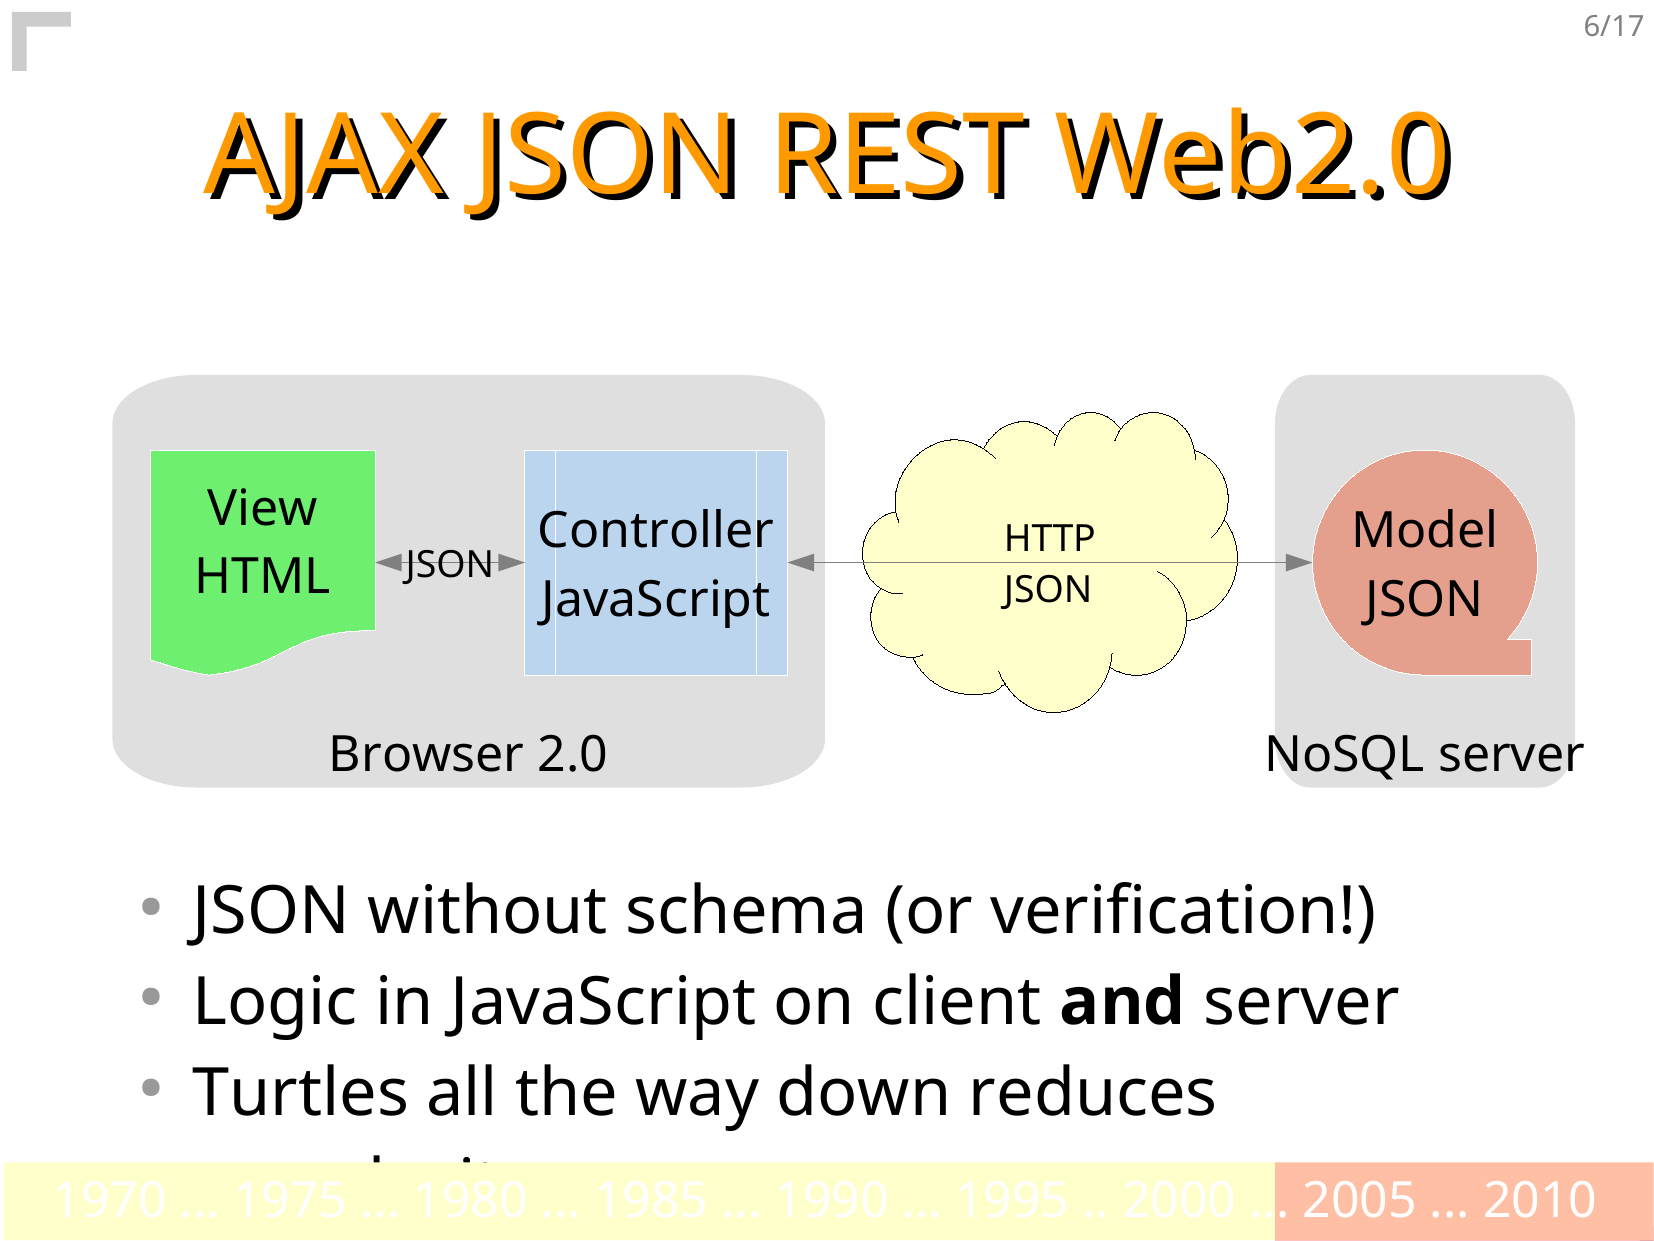

# AJAX JSON REST Web2.0
Browser 2.0
NoSQL server
View
HTML
Controller
JavaScript
Model
JSON
JSON without schema (or verification!)
Logic in JavaScript on client and server
Turtles all the way down reduces complexity
1970 ... 1975 ... 1980 ... 1985 ... 1990 ... 1995 .. 2000 ... 2005 ... 2010